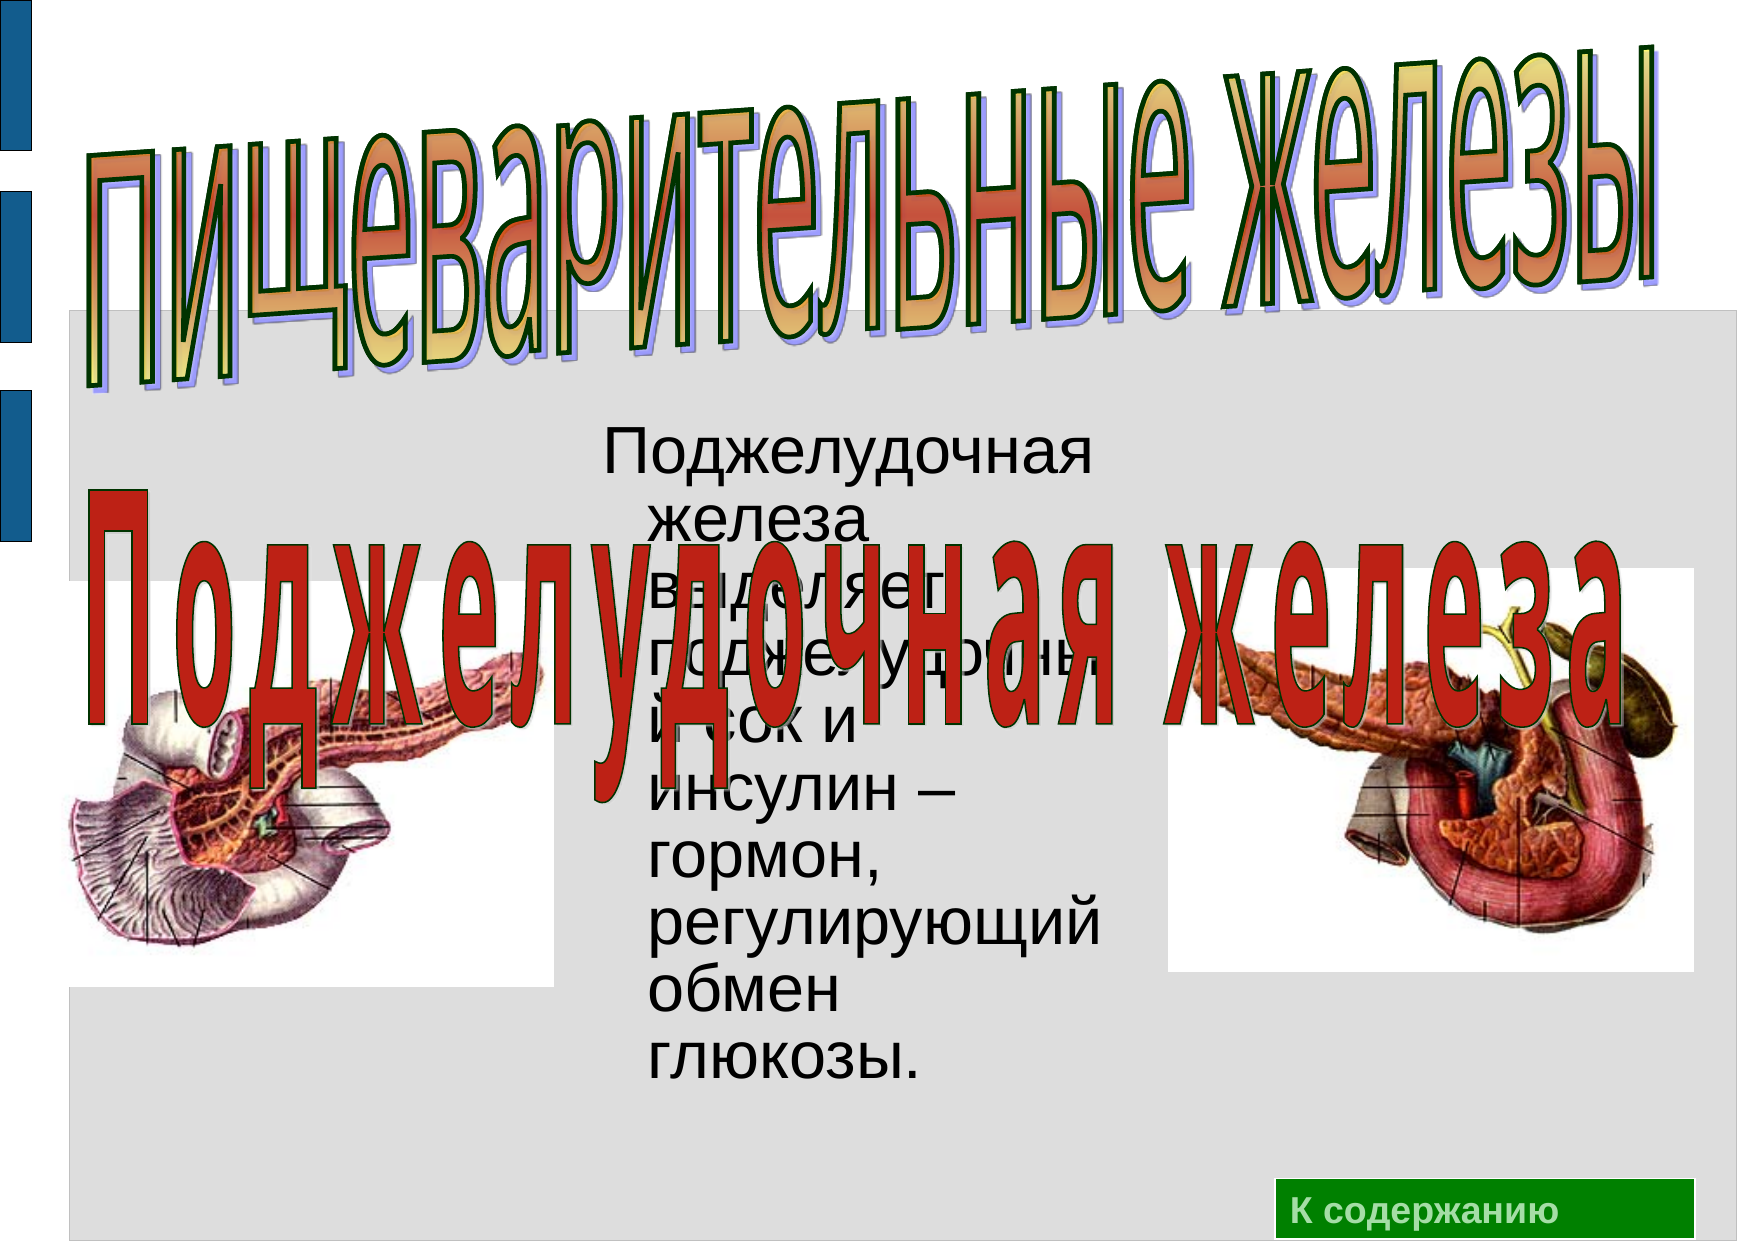

Пищеварительные железы
Пищеварительные железы
# Поджелудочная железа выделяет поджелудочный сок и инсулин – гормон, регулирующий обмен глюкозы.
Поджелудочная железа
К содержанию